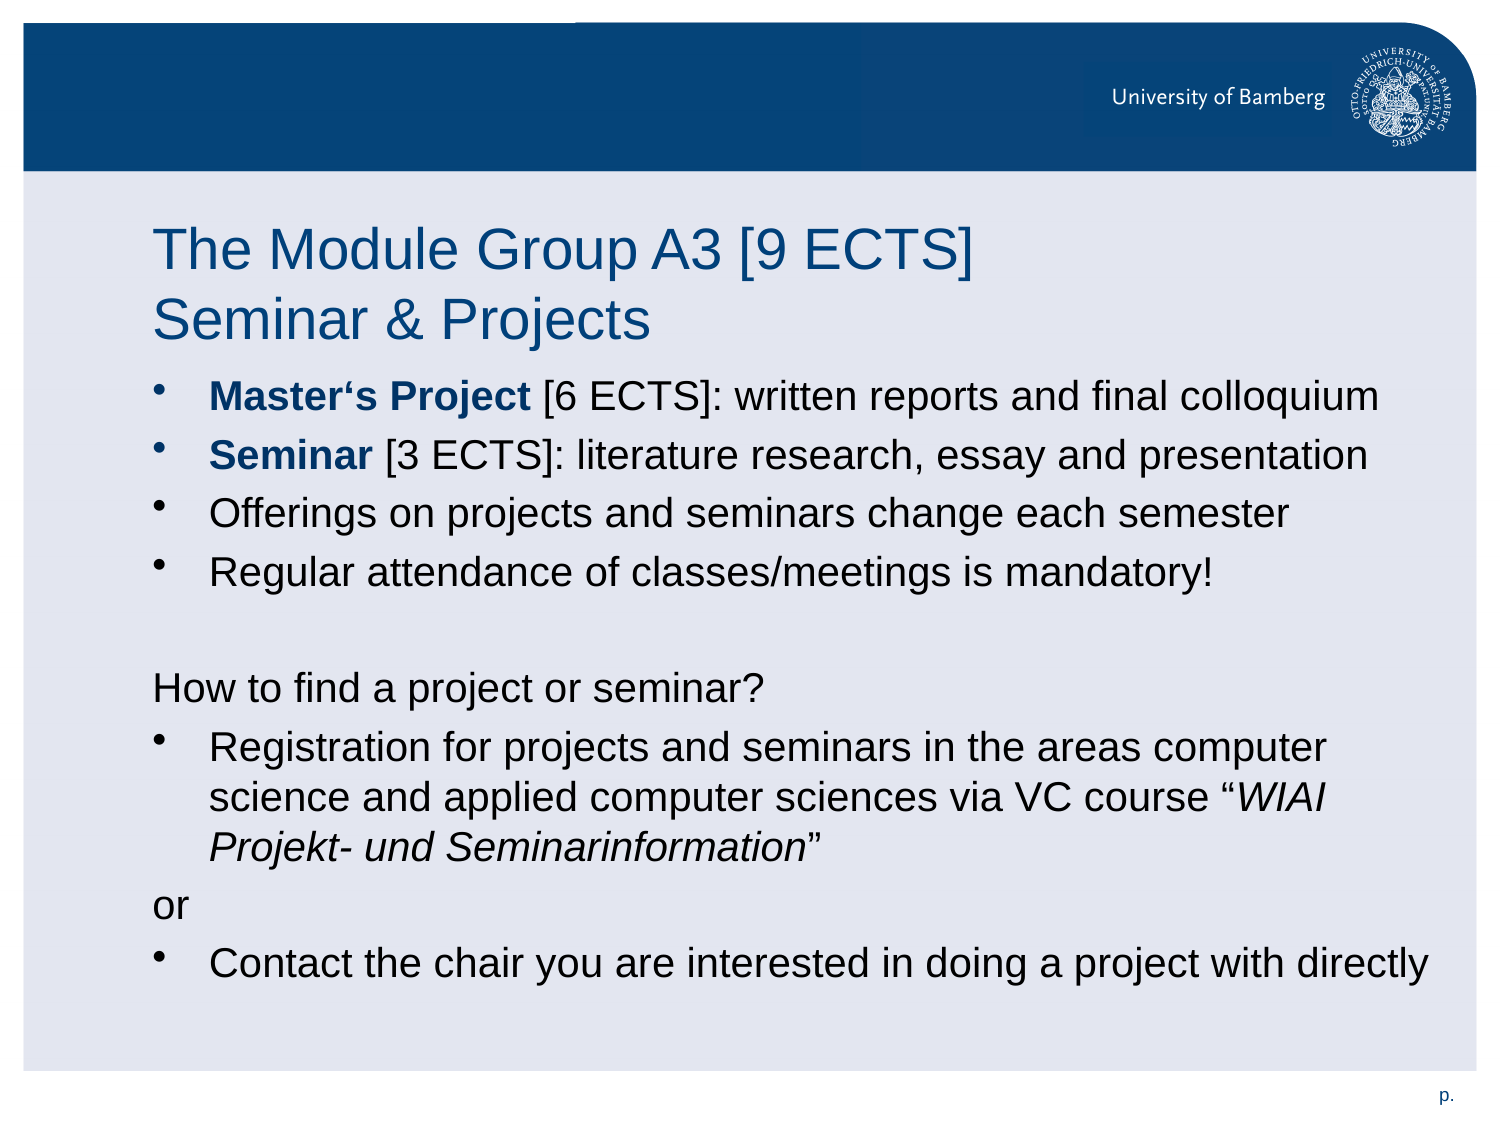

# The Module Group A3 [9 ECTS] Seminar & Projects
Master‘s Project [6 ECTS]: written reports and final colloquium
Seminar [3 ECTS]: literature research, essay and presentation
Offerings on projects and seminars change each semester
Regular attendance of classes/meetings is mandatory!
How to find a project or seminar?
Registration for projects and seminars in the areas computer science and applied computer sciences via VC course “WIAI Projekt- und Seminarinformation”
or
Contact the chair you are interested in doing a project with directly